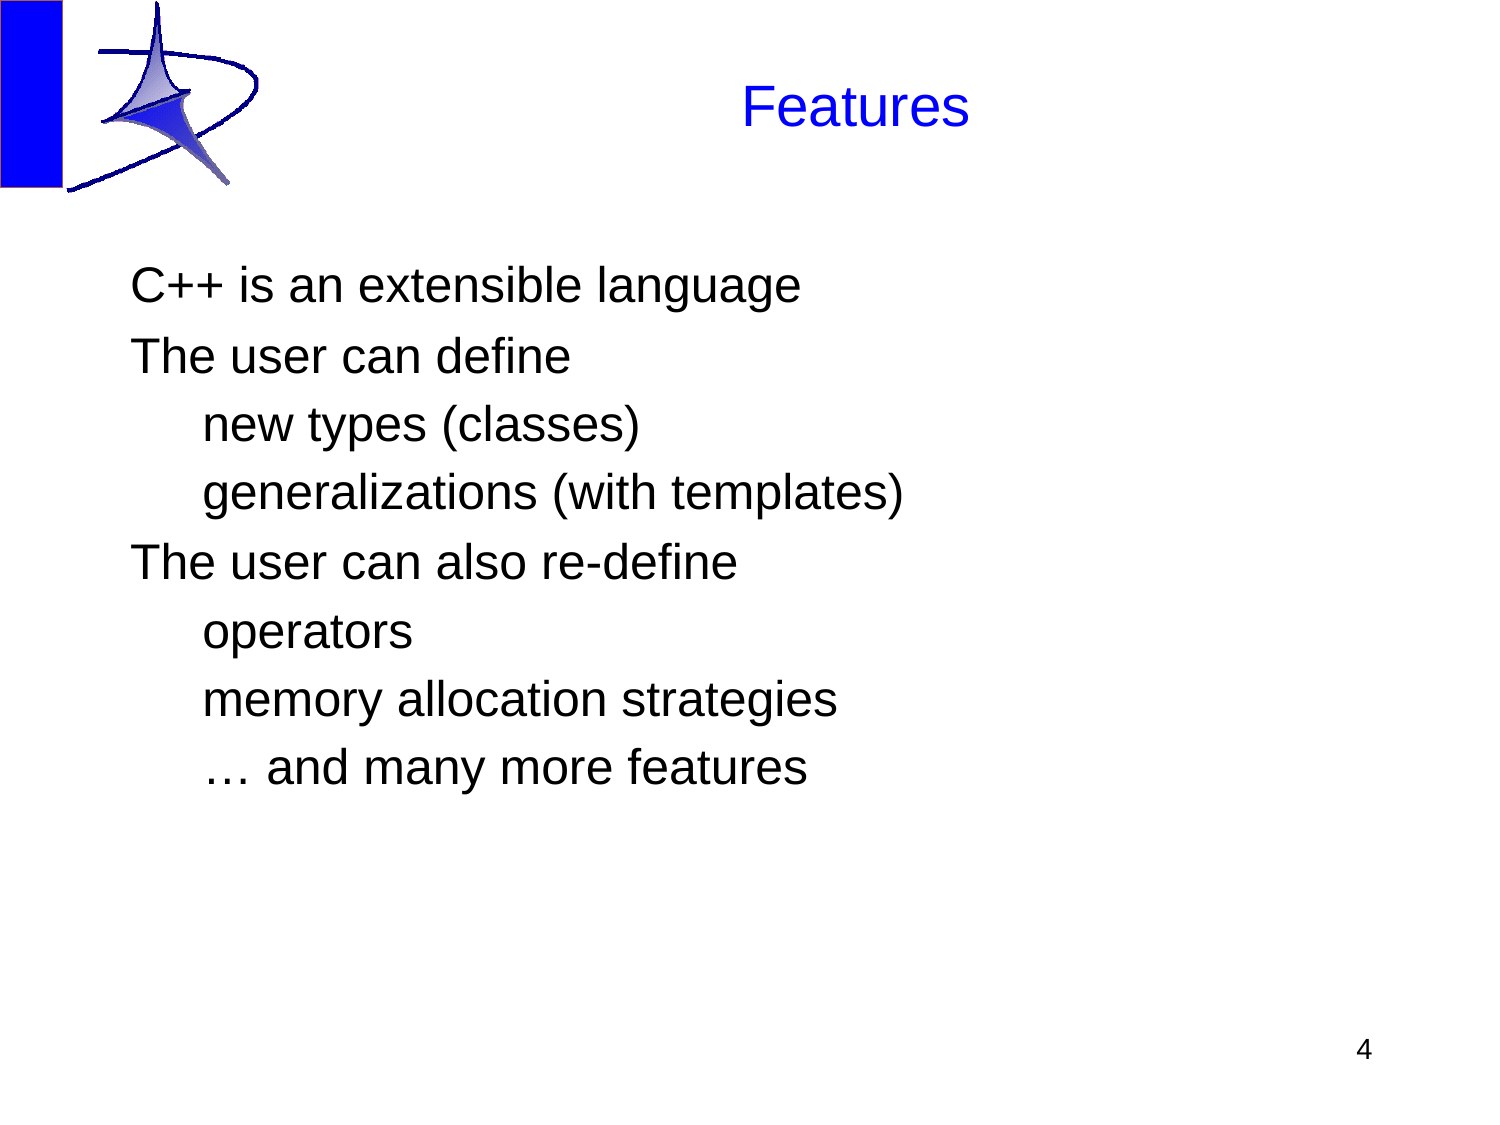

# Features
C++ is an extensible language
The user can define
new types (classes)
generalizations (with templates)
The user can also re-define
operators
memory allocation strategies
… and many more features
4